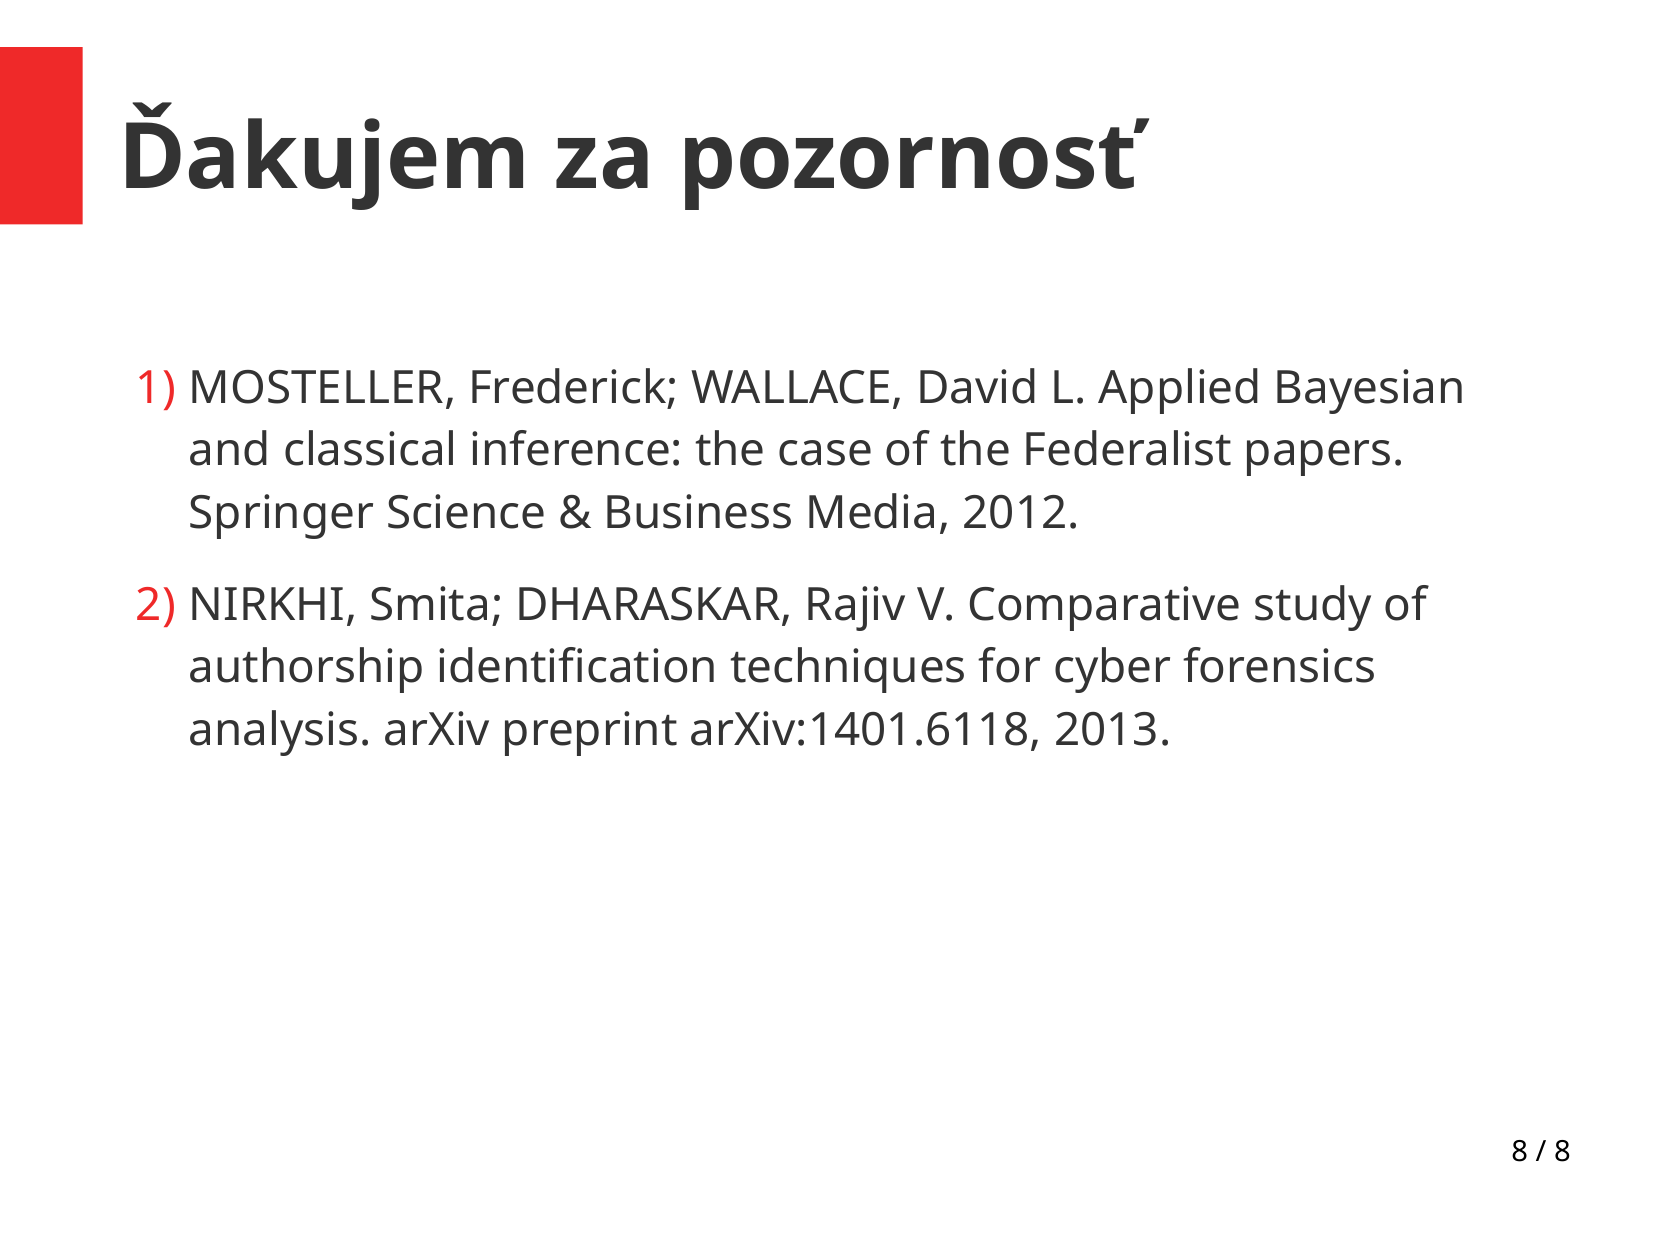

# Ďakujem za pozornosť
MOSTELLER, Frederick; WALLACE, David L. Applied Bayesian and classical inference: the case of the Federalist papers. Springer Science & Business Media, 2012.
NIRKHI, Smita; DHARASKAR, Rajiv V. Comparative study of authorship identification techniques for cyber forensics analysis. arXiv preprint arXiv:1401.6118, 2013.
8